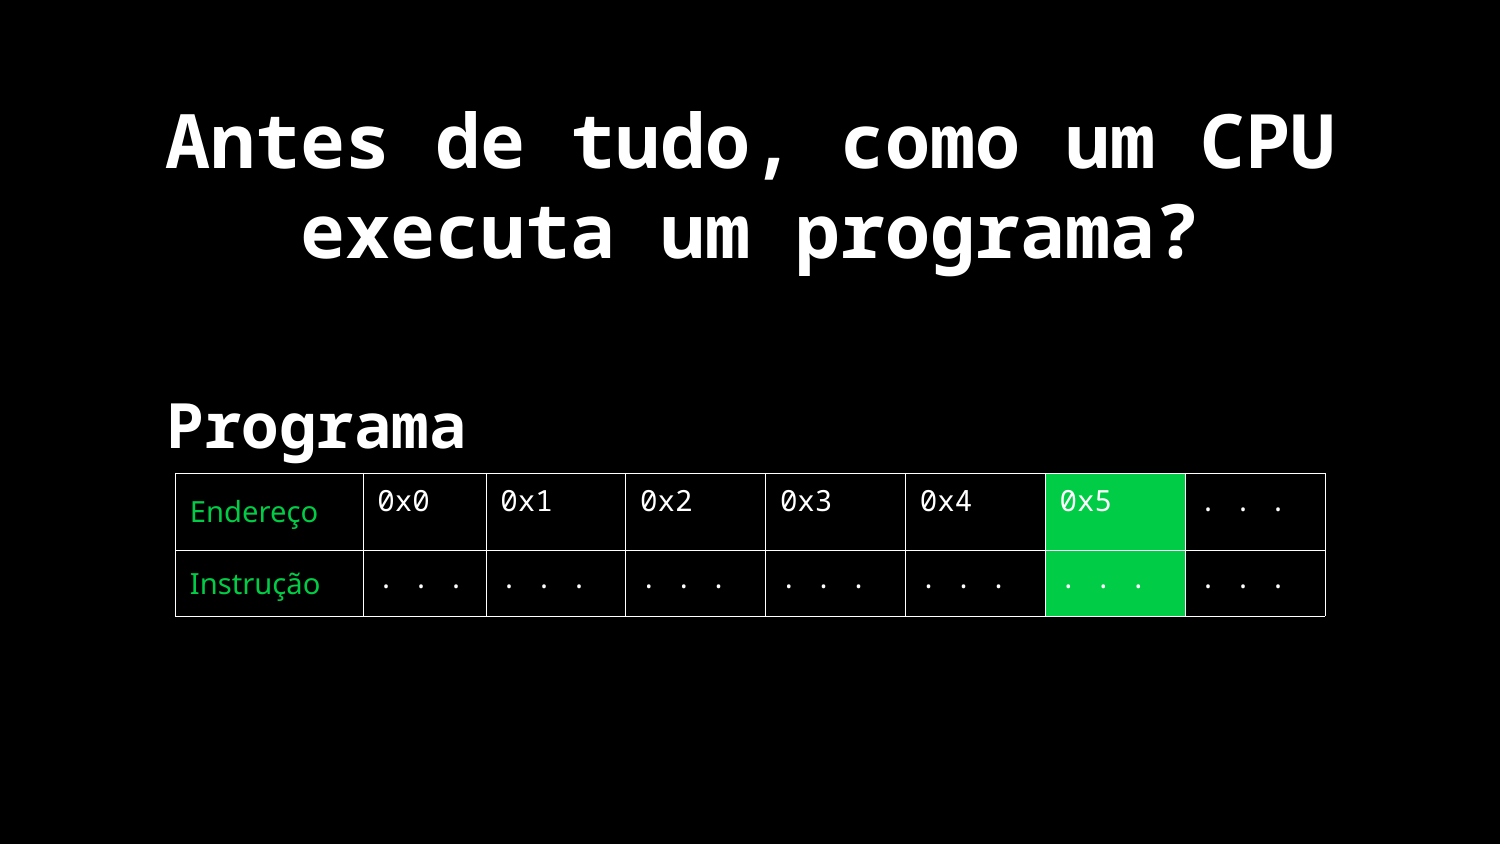

# Antes de tudo, como um CPU executa um programa?
Programa
| Endereço | 0x0 | 0x1 | 0x2 | 0x3 | 0x4 | 0x5 | . . . |
| --- | --- | --- | --- | --- | --- | --- | --- |
| Instrução | . . . | . . . | . . . | . . . | . . . | . . . | . . . |